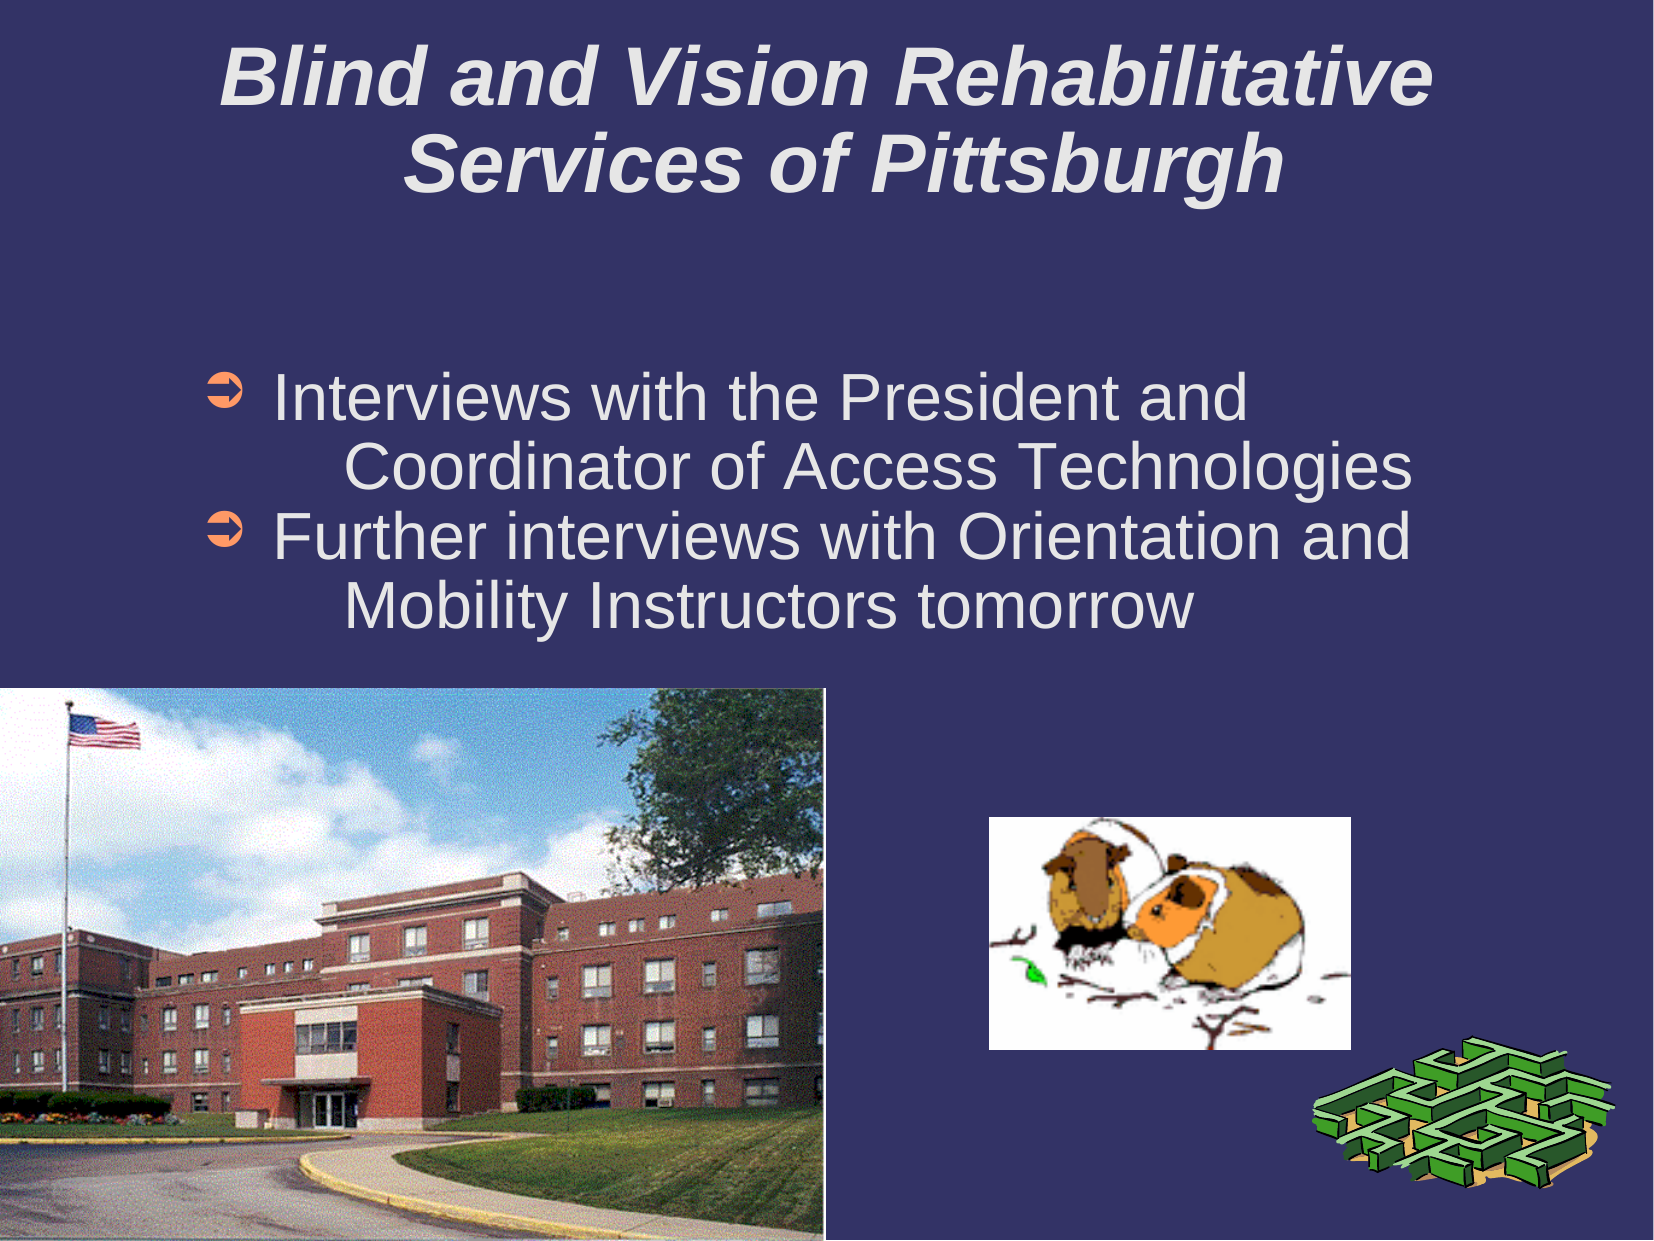

# Blind and Vision Rehabilitative Services of Pittsburgh
Interviews with the President and Coordinator of Access Technologies
Further interviews with Orientation and Mobility Instructors tomorrow